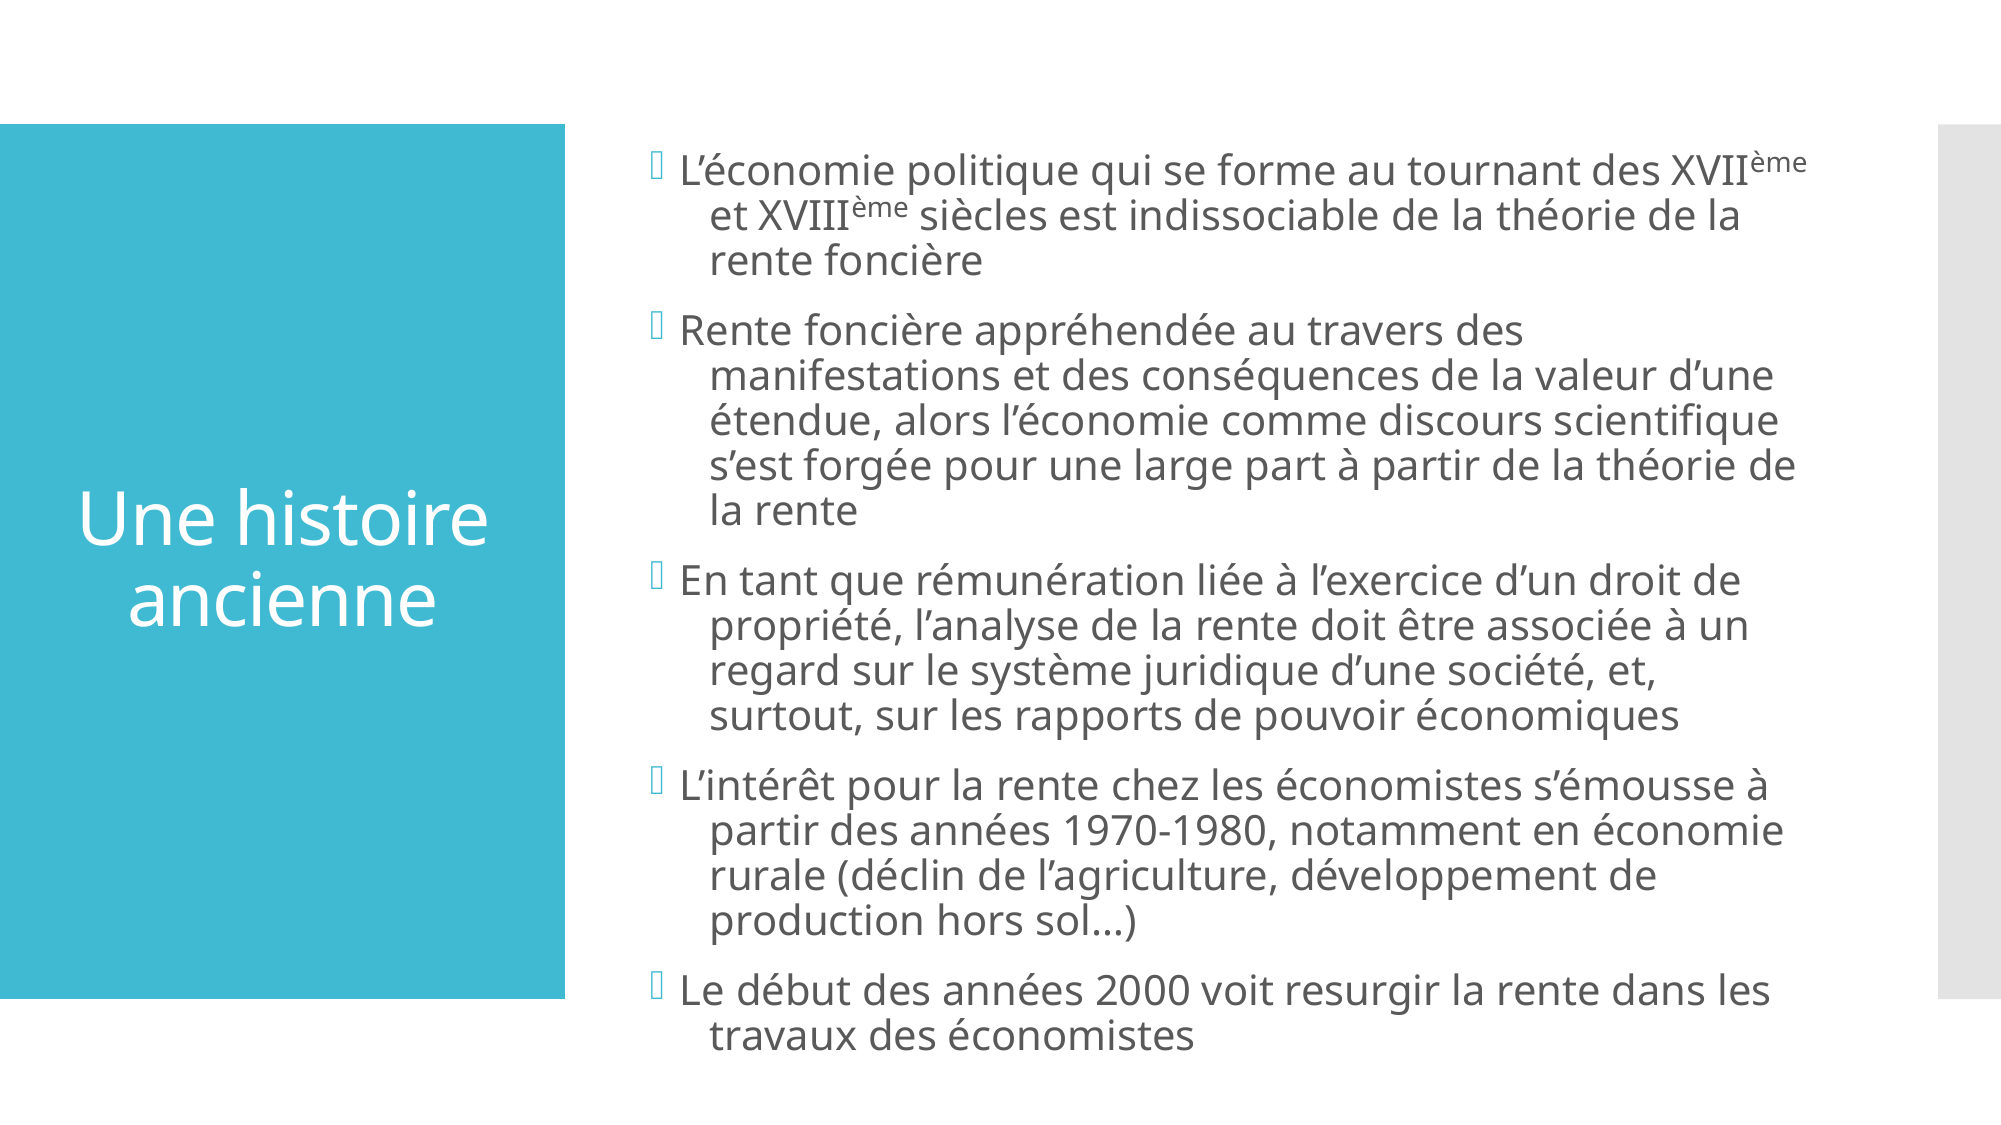

L’économie politique qui se forme au tournant des XVIIème et XVIIIème siècles est indissociable de la théorie de la rente foncière
Rente foncière appréhendée au travers des manifestations et des conséquences de la valeur d’une étendue, alors l’économie comme discours scientifique s’est forgée pour une large part à partir de la théorie de la rente
En tant que rémunération liée à l’exercice d’un droit de propriété, l’analyse de la rente doit être associée à un regard sur le système juridique d’une société, et, surtout, sur les rapports de pouvoir économiques
L’intérêt pour la rente chez les économistes s’émousse à partir des années 1970-1980, notamment en économie rurale (déclin de l’agriculture, développement de production hors sol…)
Le début des années 2000 voit resurgir la rente dans les travaux des économistes
# Une histoire ancienne